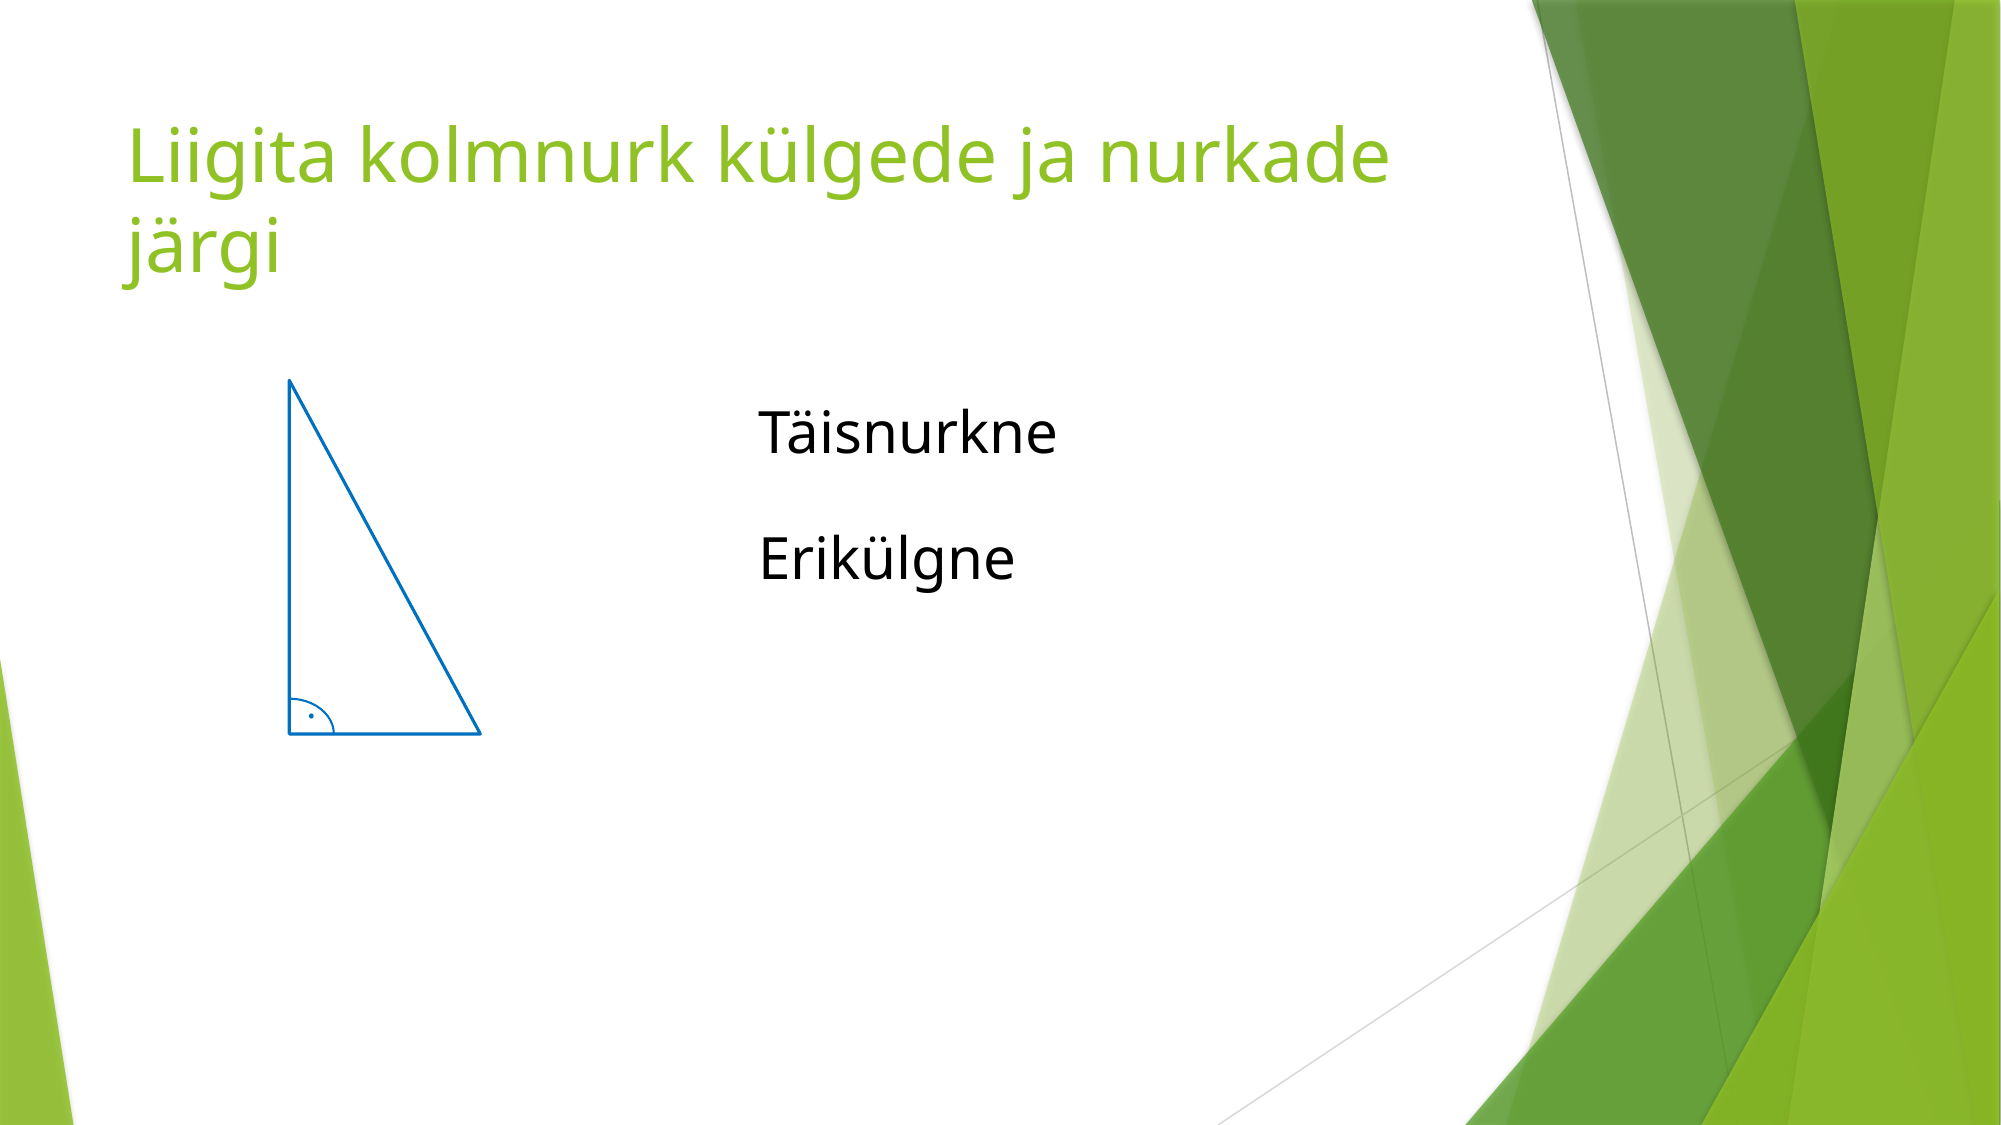

# Liigita kolmnurk külgede ja nurkade järgi
Täisnurkne
Erikülgne
.